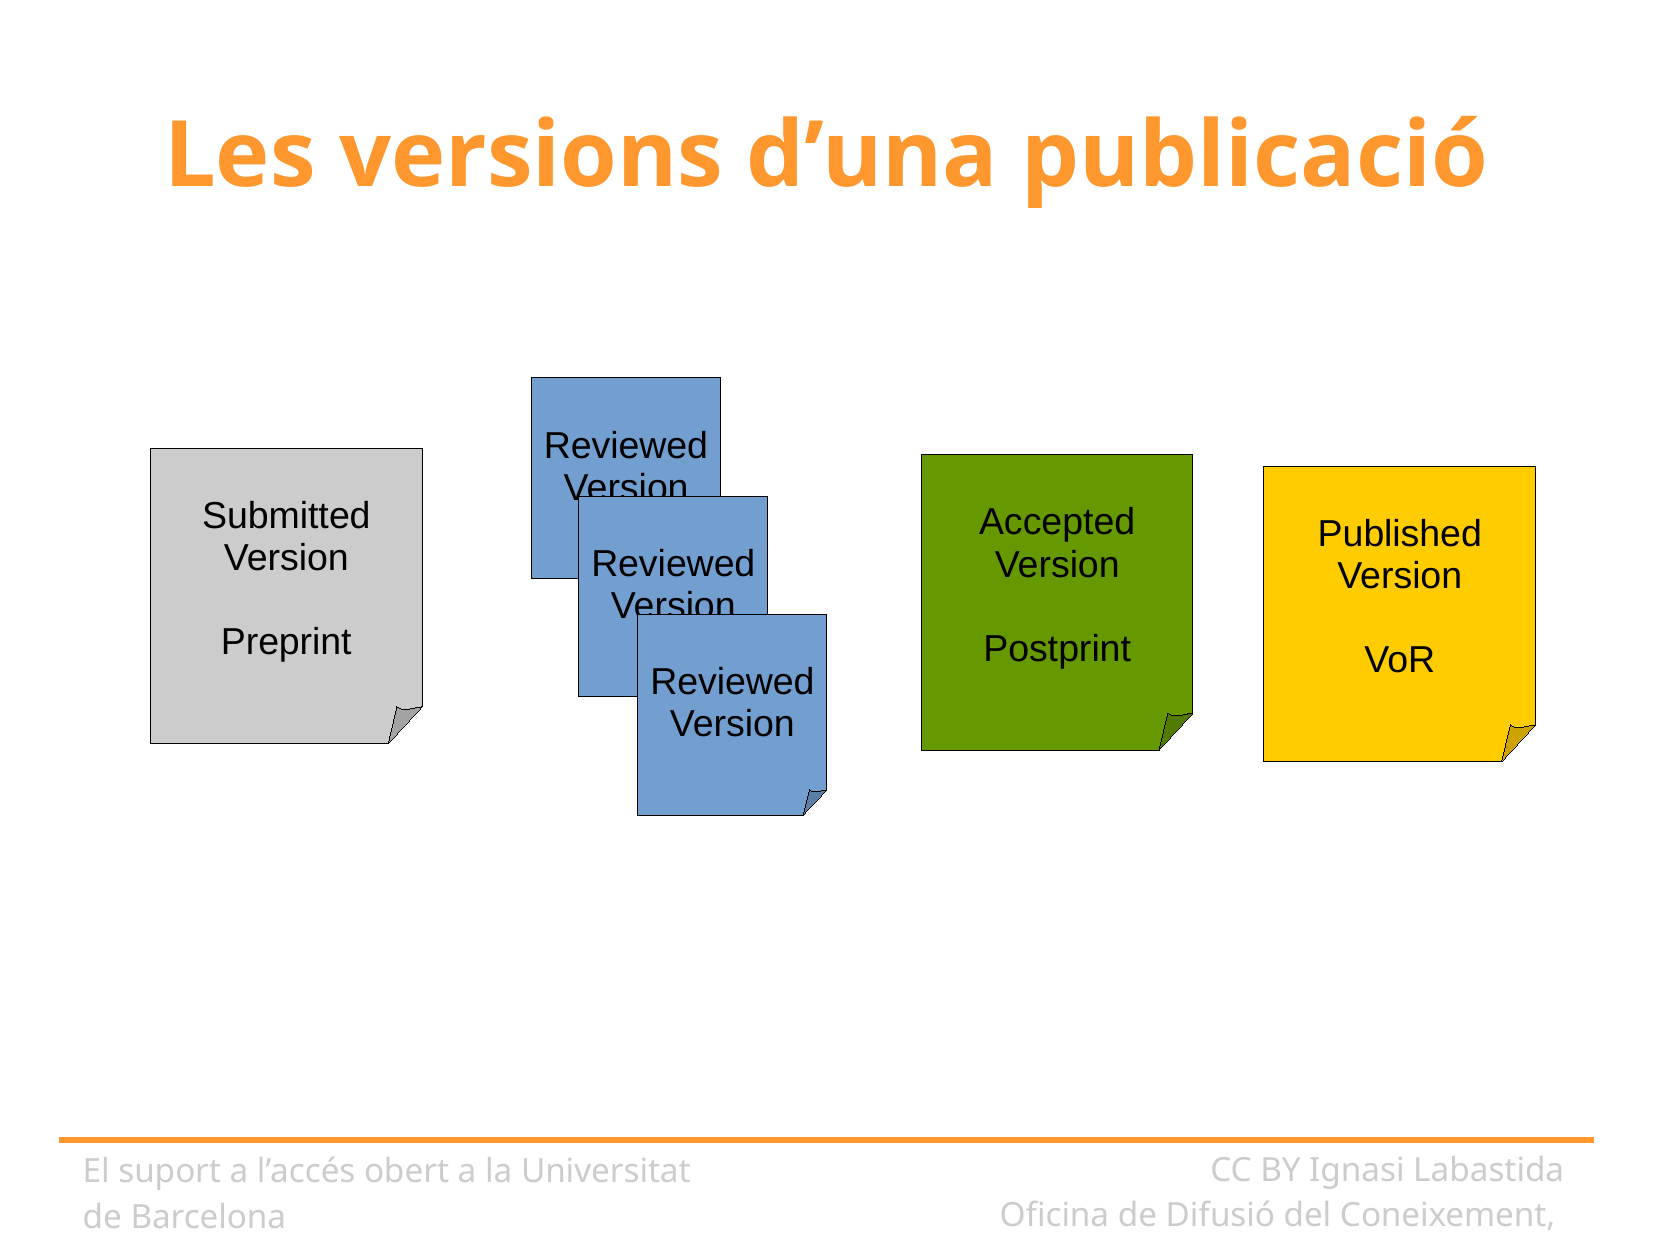

# Les versions d’una publicació
Reviewed
Version
Submitted
Version
Preprint
Accepted
Version
Postprint
Published
Version
VoR
Reviewed
Version
Reviewed
Version